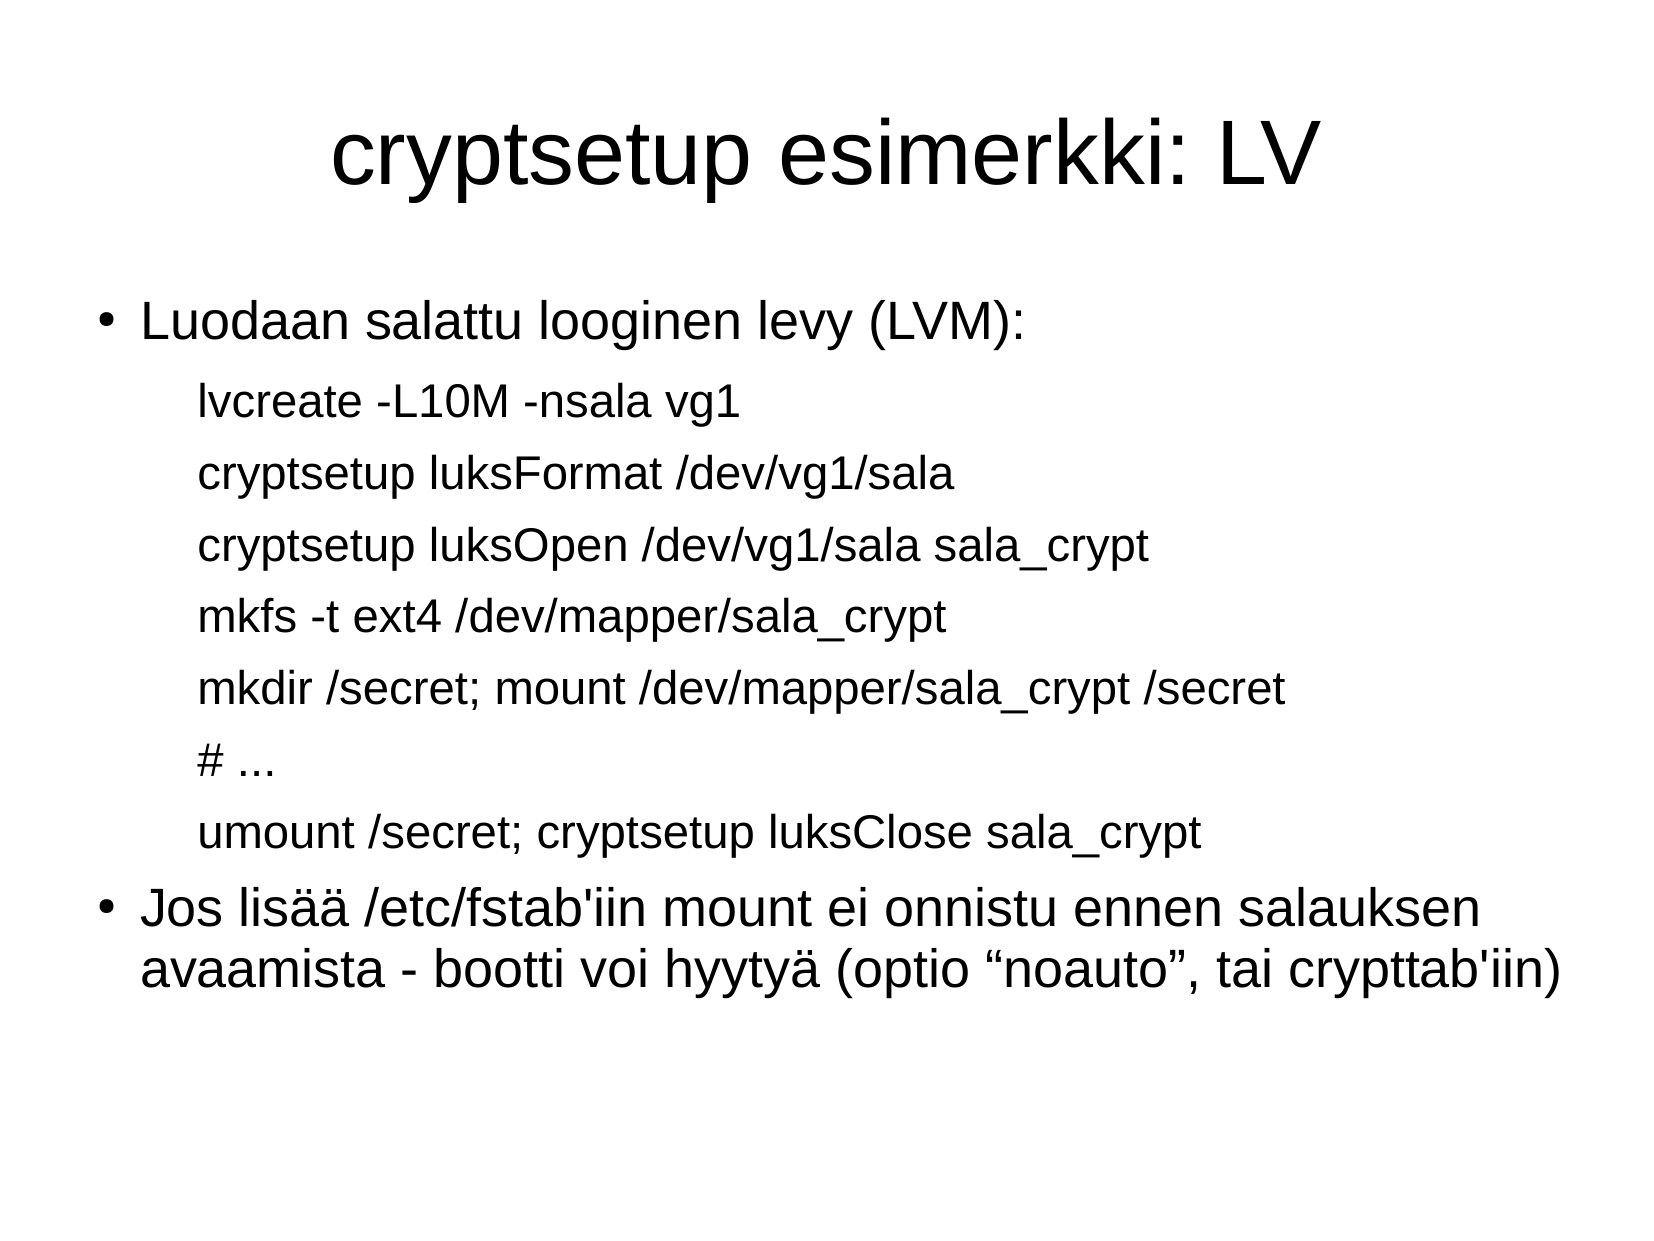

# cryptsetup esimerkki: LV
Luodaan salattu looginen levy (LVM):
lvcreate -L10M -nsala vg1
cryptsetup luksFormat /dev/vg1/sala
cryptsetup luksOpen /dev/vg1/sala sala_crypt
mkfs -t ext4 /dev/mapper/sala_crypt
mkdir /secret; mount /dev/mapper/sala_crypt /secret
# ...
umount /secret; cryptsetup luksClose sala_crypt
Jos lisää /etc/fstab'iin mount ei onnistu ennen salauksen avaamista - bootti voi hyytyä (optio “noauto”, tai crypttab'iin)